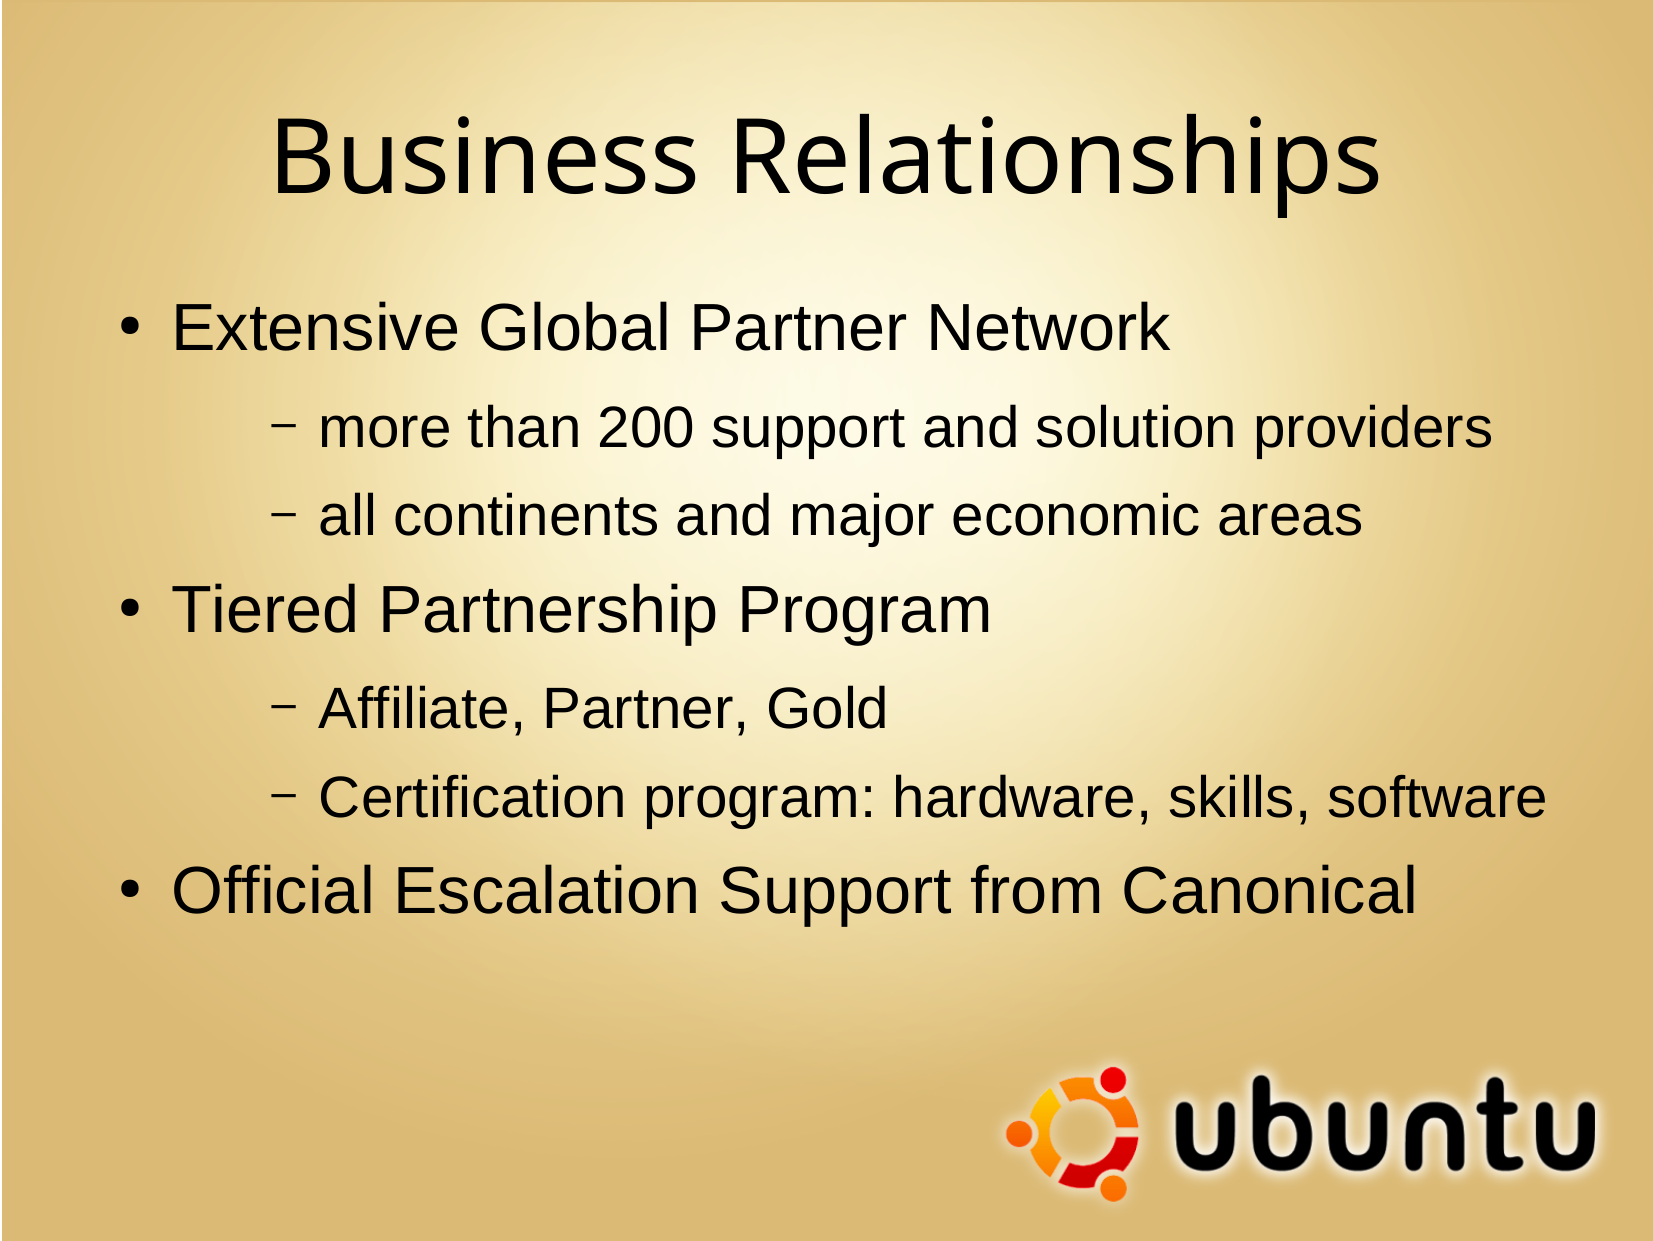

# Business Relationships
Extensive Global Partner Network
more than 200 support and solution providers
all continents and major economic areas
Tiered Partnership Program
Affiliate, Partner, Gold
Certification program: hardware, skills, software
Official Escalation Support from Canonical